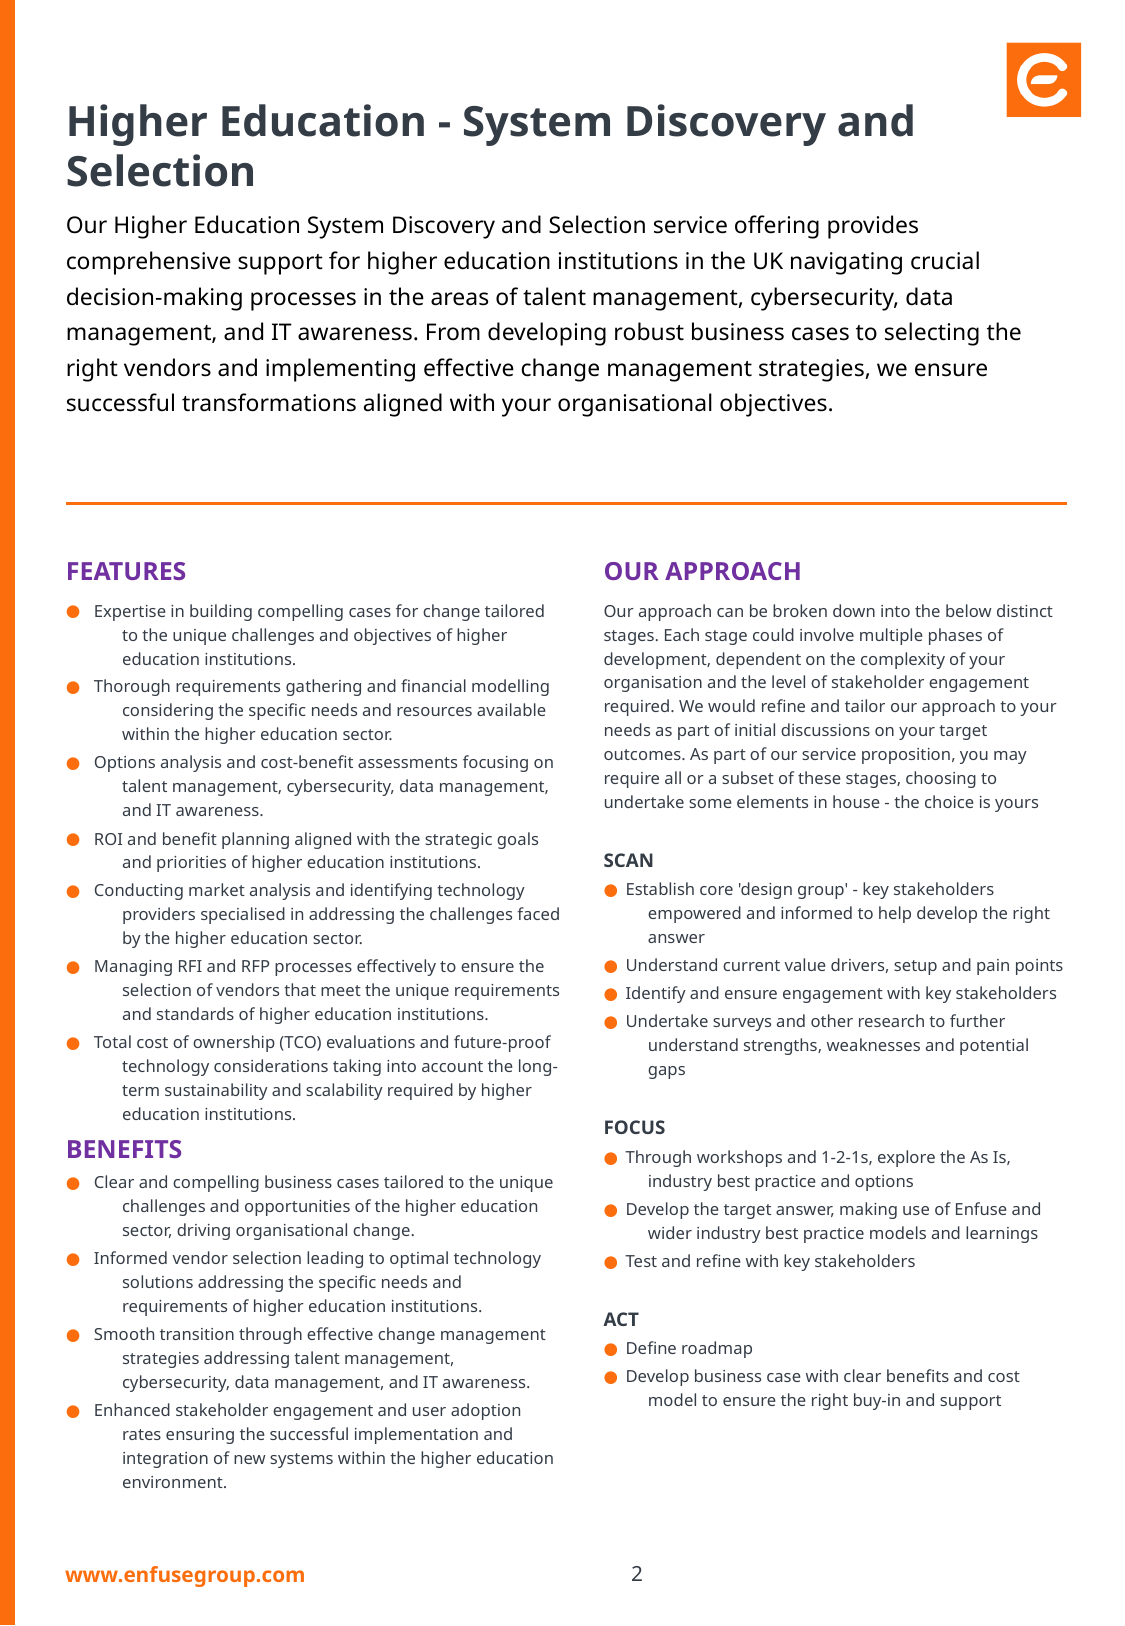

Higher Education - System Discovery and Selection
Our Higher Education System Discovery and Selection service offering provides comprehensive support for higher education institutions in the UK navigating crucial decision-making processes in the areas of talent management, cybersecurity, data management, and IT awareness. From developing robust business cases to selecting the right vendors and implementing effective change management strategies, we ensure successful transformations aligned with your organisational objectives.
FEATURES
OUR APPROACH
Expertise in building compelling cases for change tailored to the unique challenges and objectives of higher education institutions.
Thorough requirements gathering and financial modelling considering the specific needs and resources available within the higher education sector.
Options analysis and cost-benefit assessments focusing on talent management, cybersecurity, data management, and IT awareness.
ROI and benefit planning aligned with the strategic goals and priorities of higher education institutions.
Conducting market analysis and identifying technology providers specialised in addressing the challenges faced by the higher education sector.
Managing RFI and RFP processes effectively to ensure the selection of vendors that meet the unique requirements and standards of higher education institutions.
Total cost of ownership (TCO) evaluations and future-proof technology considerations taking into account the long-term sustainability and scalability required by higher education institutions.
BENEFITS
Clear and compelling business cases tailored to the unique challenges and opportunities of the higher education sector, driving organisational change.
Informed vendor selection leading to optimal technology solutions addressing the specific needs and requirements of higher education institutions.
Smooth transition through effective change management strategies addressing talent management, cybersecurity, data management, and IT awareness.
Enhanced stakeholder engagement and user adoption rates ensuring the successful implementation and integration of new systems within the higher education environment.
Our approach can be broken down into the below distinct stages. Each stage could involve multiple phases of development, dependent on the complexity of your organisation and the level of stakeholder engagement required. We would refine and tailor our approach to your needs as part of initial discussions on your target outcomes. As part of our service proposition, you may require all or a subset of these stages, choosing to undertake some elements in house - the choice is yours
SCAN
Establish core 'design group' - key stakeholders empowered and informed to help develop the right answer
Understand current value drivers, setup and pain points
Identify and ensure engagement with key stakeholders
Undertake surveys and other research to further understand strengths, weaknesses and potential gaps
FOCUS
Through workshops and 1-2-1s, explore the As Is, industry best practice and options
Develop the target answer, making use of Enfuse and wider industry best practice models and learnings
Test and refine with key stakeholders
ACT
Define roadmap
Develop business case with clear benefits and cost model to ensure the right buy-in and support